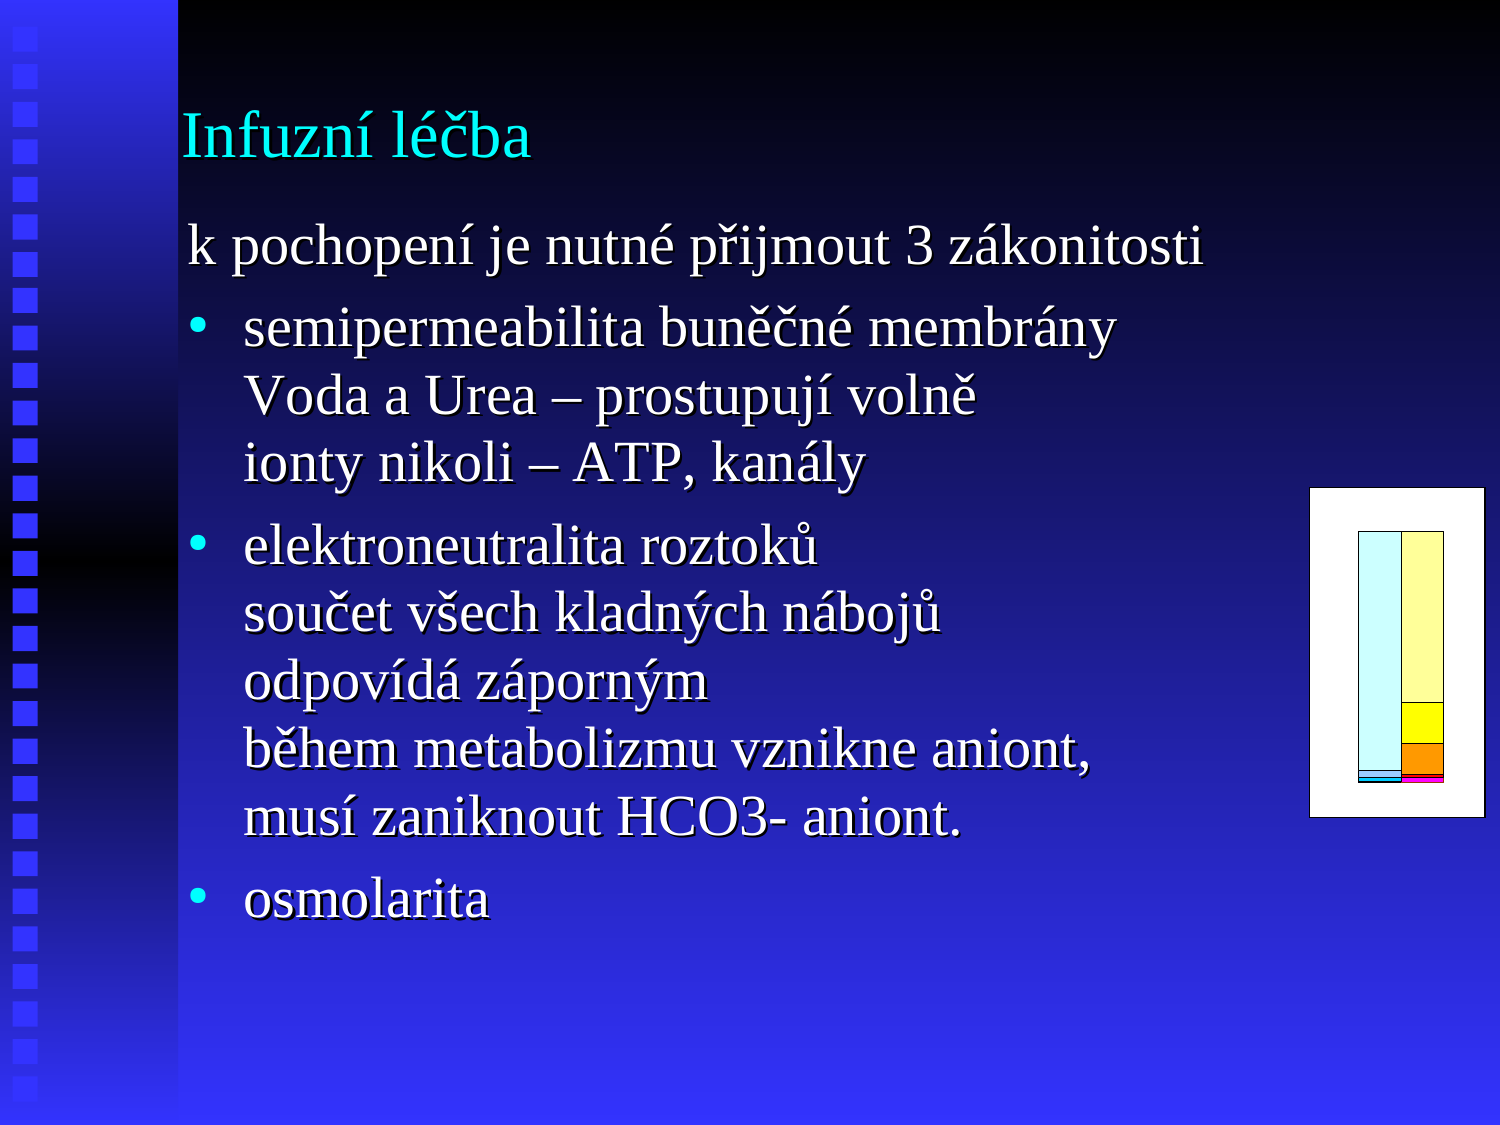

# Infuzní léčba
k pochopení je nutné přijmout 3 zákonitosti
semipermeabilita buněčné membrány
Voda a Urea – prostupují volně
ionty nikoli – ATP, kanály
elektroneutralita roztoků
součet všech kladných nábojů
odpovídá záporným
během metabolizmu vznikne aniont,
musí zaniknout HCO3- aniont.
osmolarita